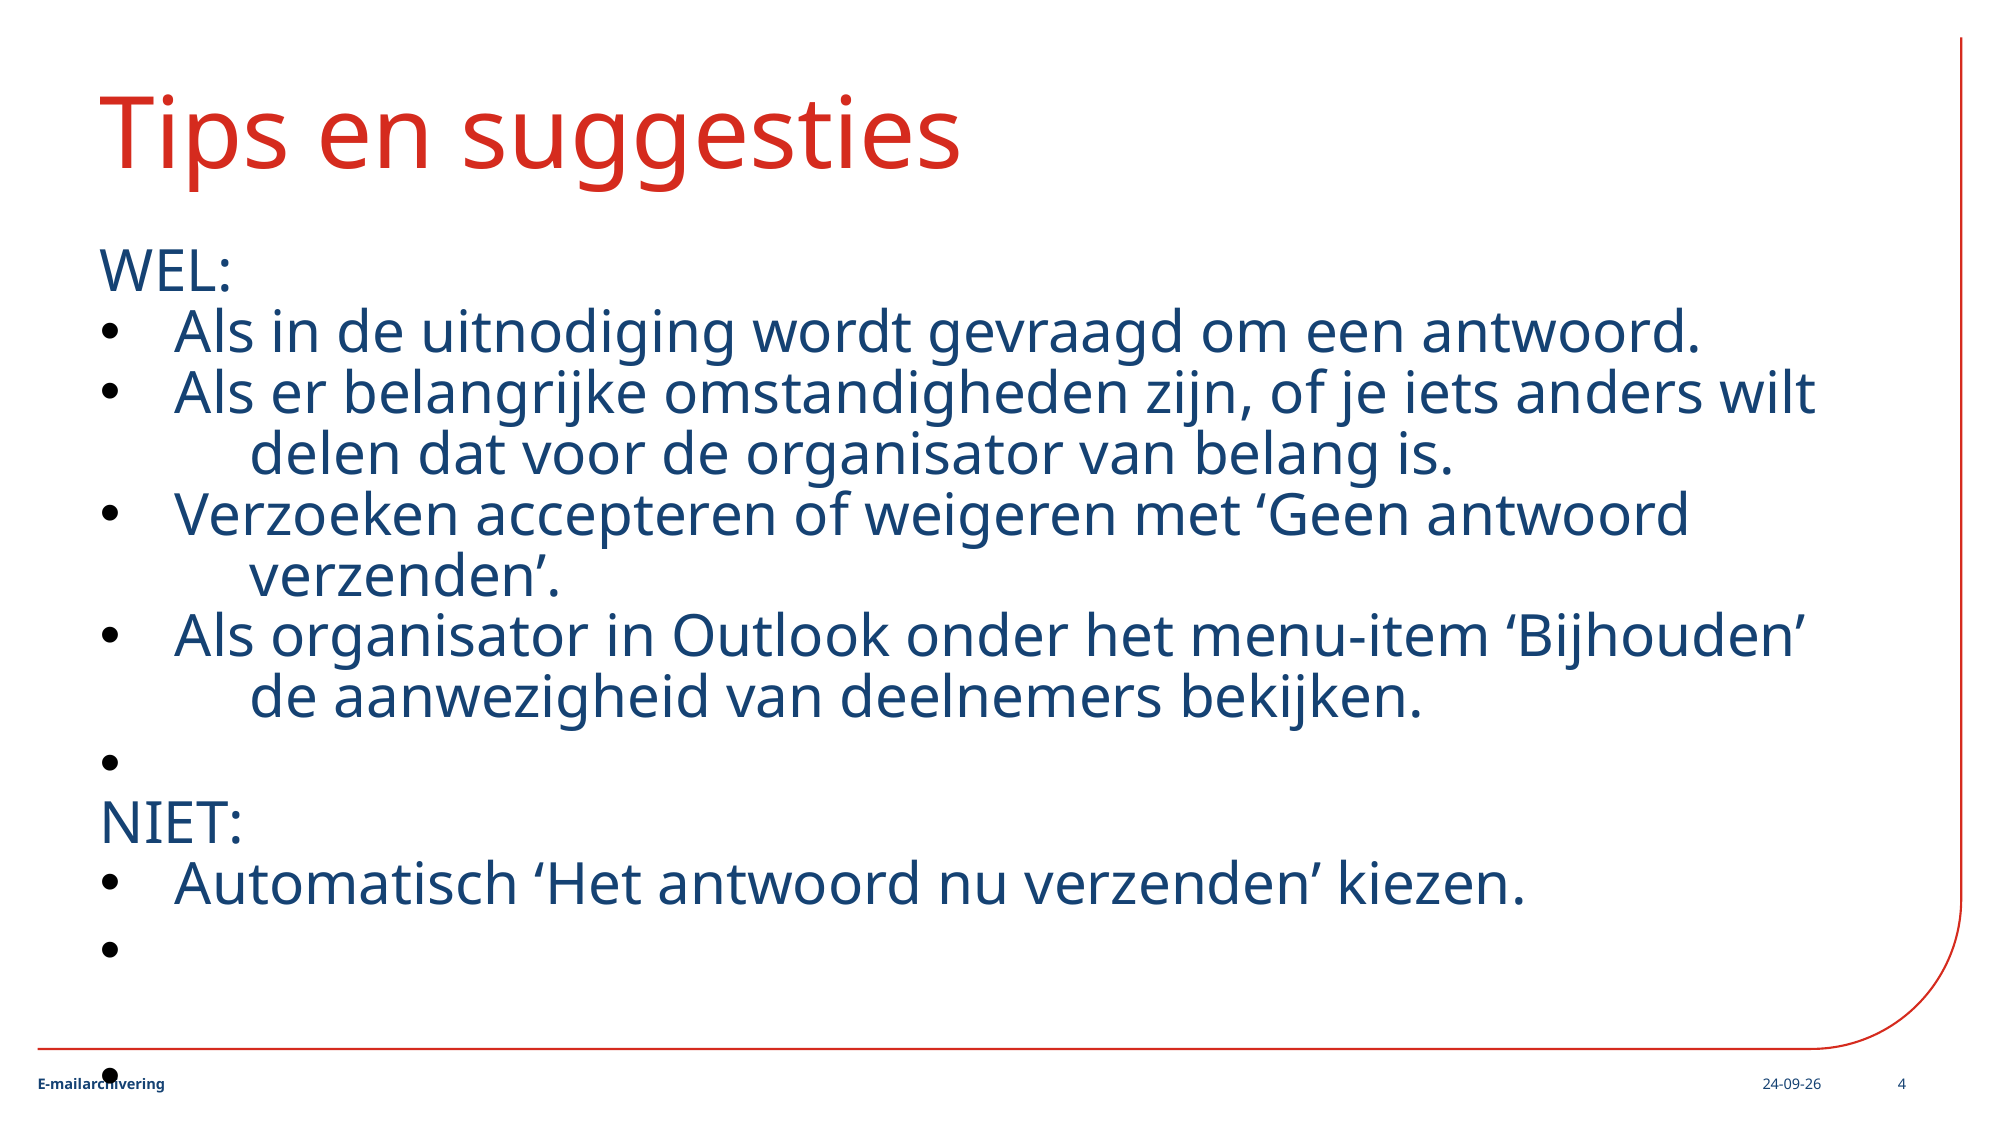

# Tips en suggesties
WEL:
Als in de uitnodiging wordt gevraagd om een antwoord.
Als er belangrijke omstandigheden zijn, of je iets anders wilt delen dat voor de organisator van belang is.
Verzoeken accepteren of weigeren met ‘Geen antwoord verzenden’.
Als organisator in Outlook onder het menu-item ‘Bijhouden’ de aanwezigheid van deelnemers bekijken.
NIET:
Automatisch ‘Het antwoord nu verzenden’ kiezen.